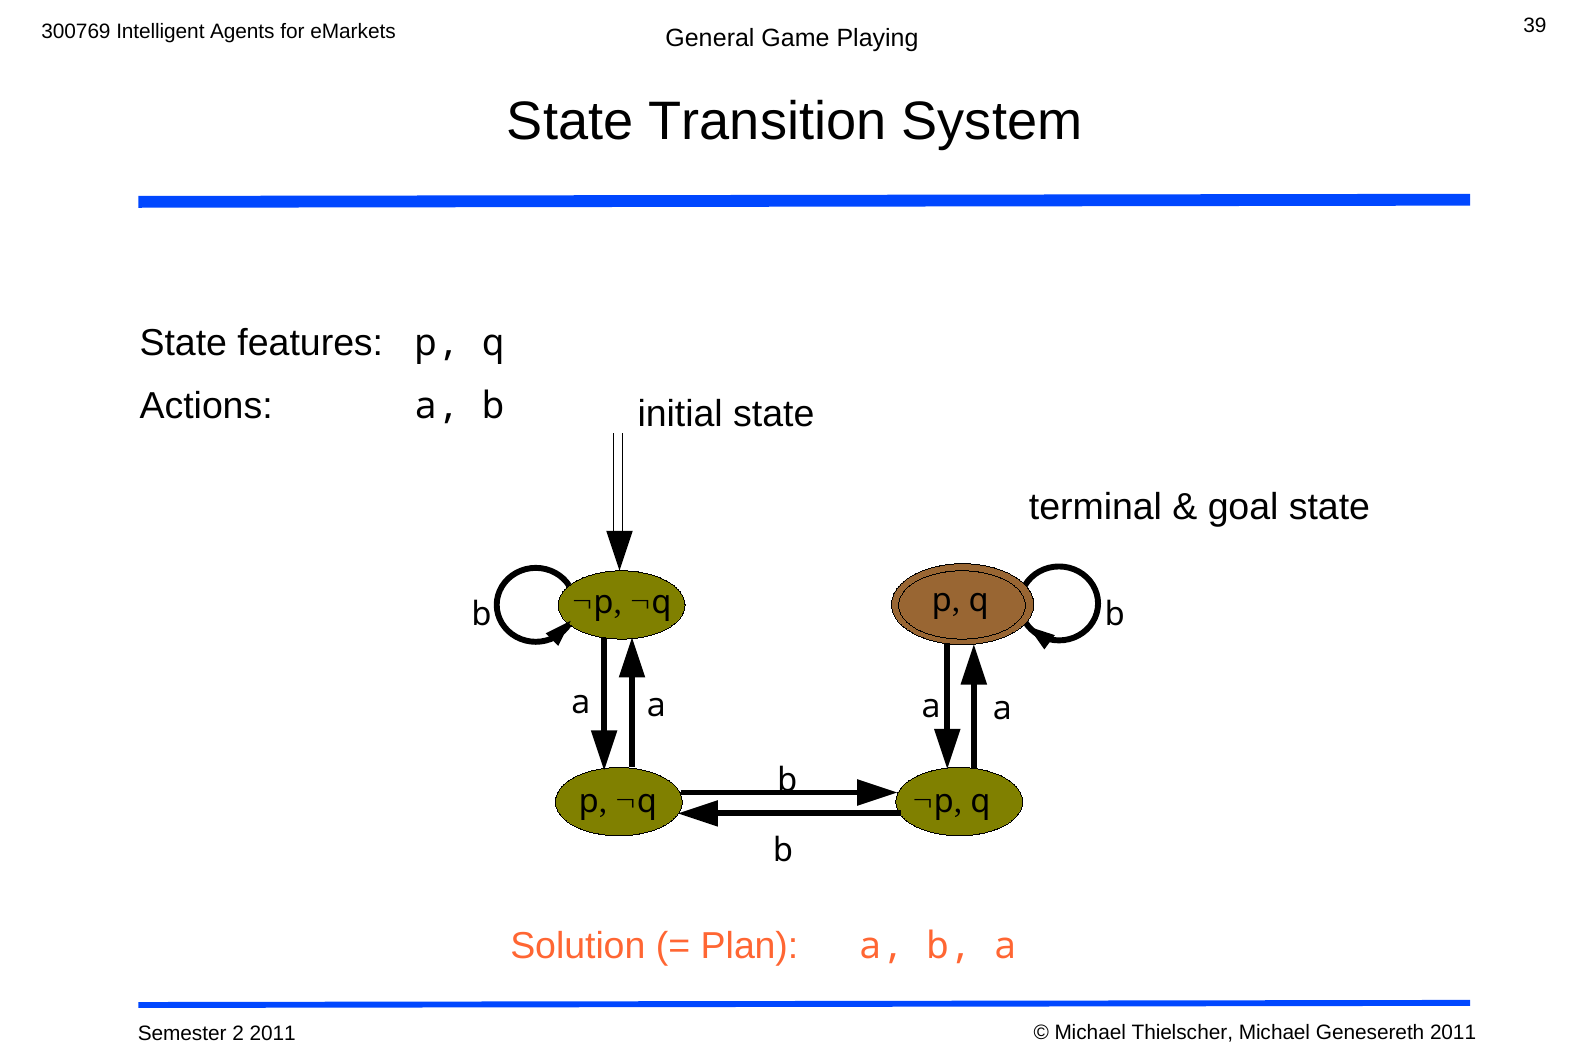

# State Transition System
State features: 	p, q
Actions:			a, b
initial state
terminal & goal state
p, q
¬p, ¬q
b
b
a
a
a
a
b
p, ¬q
¬p, q
b
Solution (= Plan): 	a, b, a